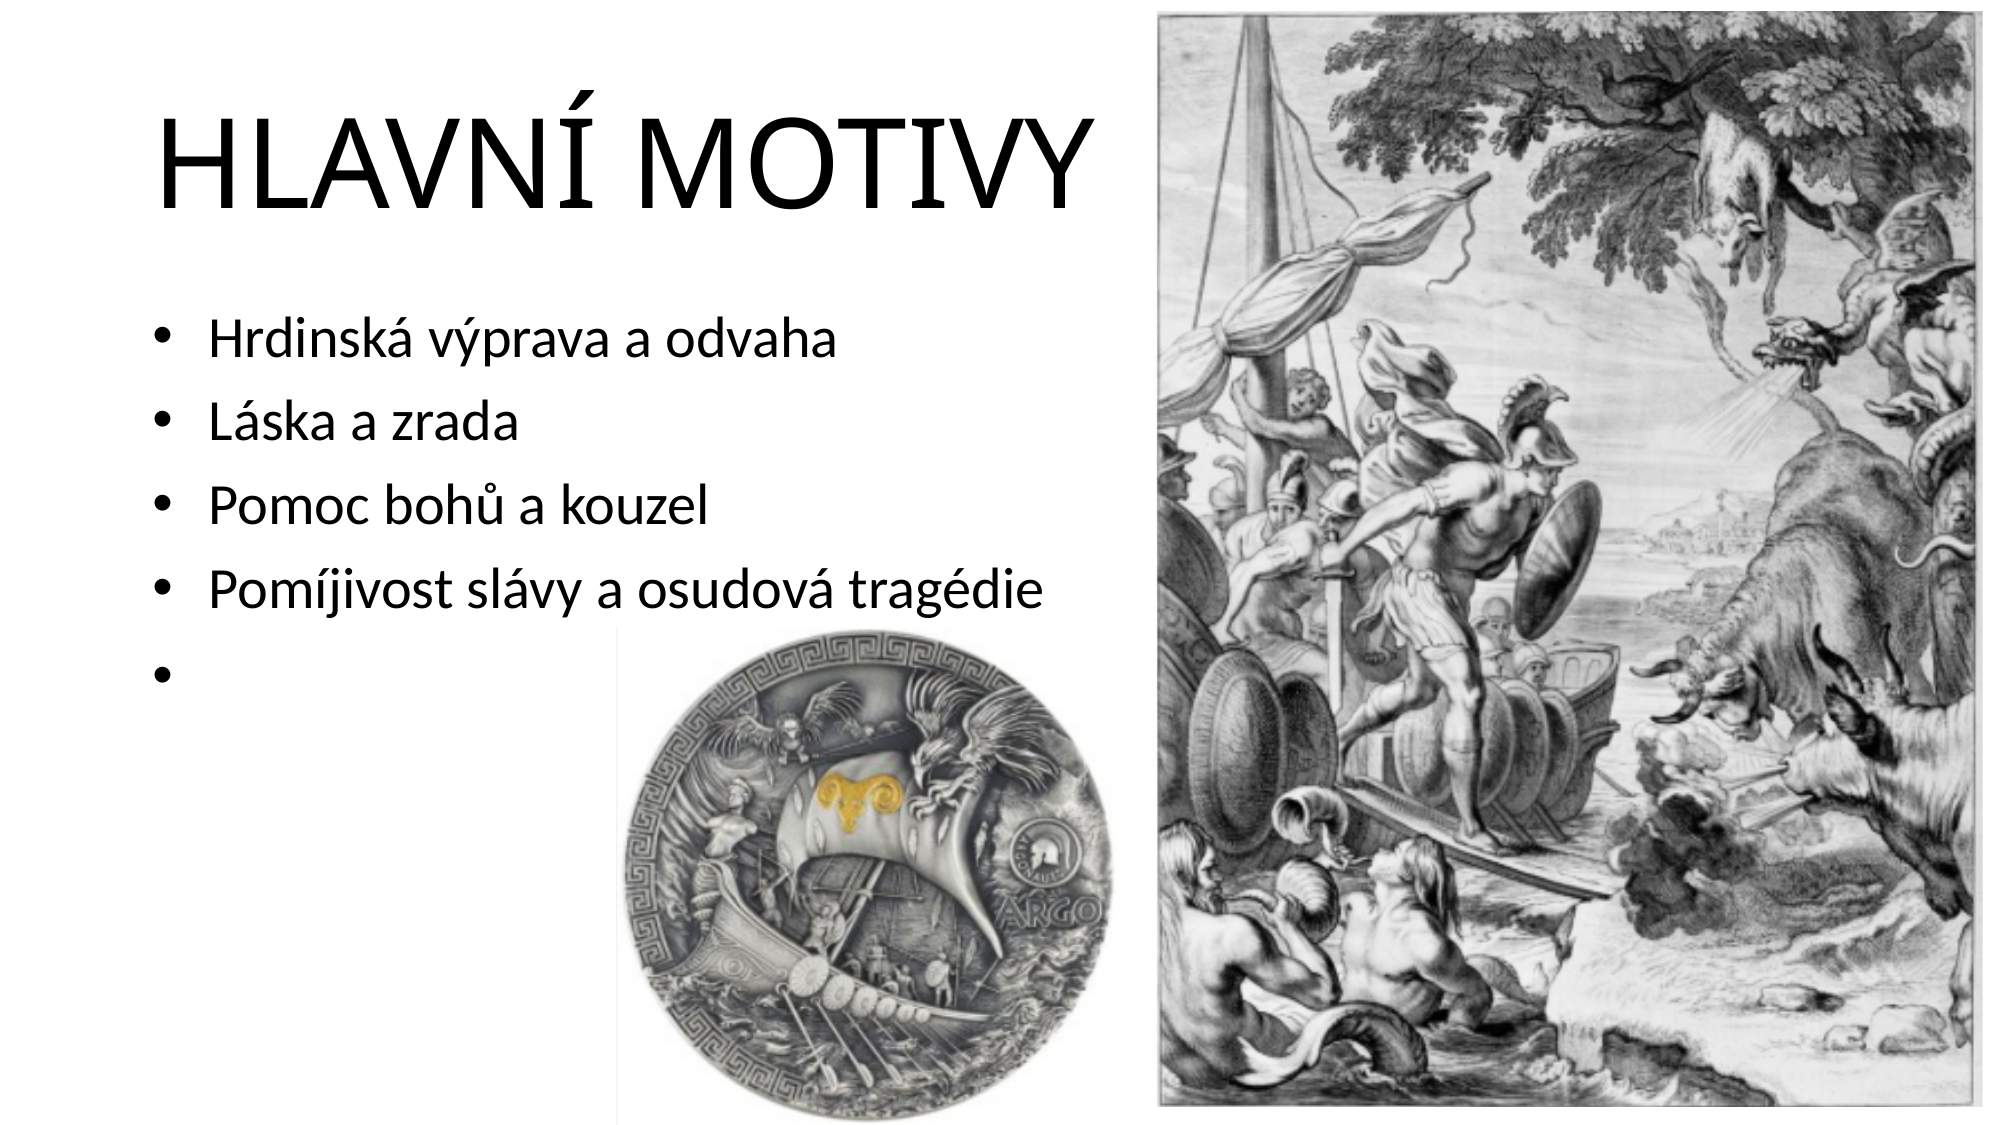

# HLAVNÍ MOTIVY
Hrdinská výprava a odvaha
Láska a zrada
Pomoc bohů a kouzel
Pomíjivost slávy a osudová tragédie